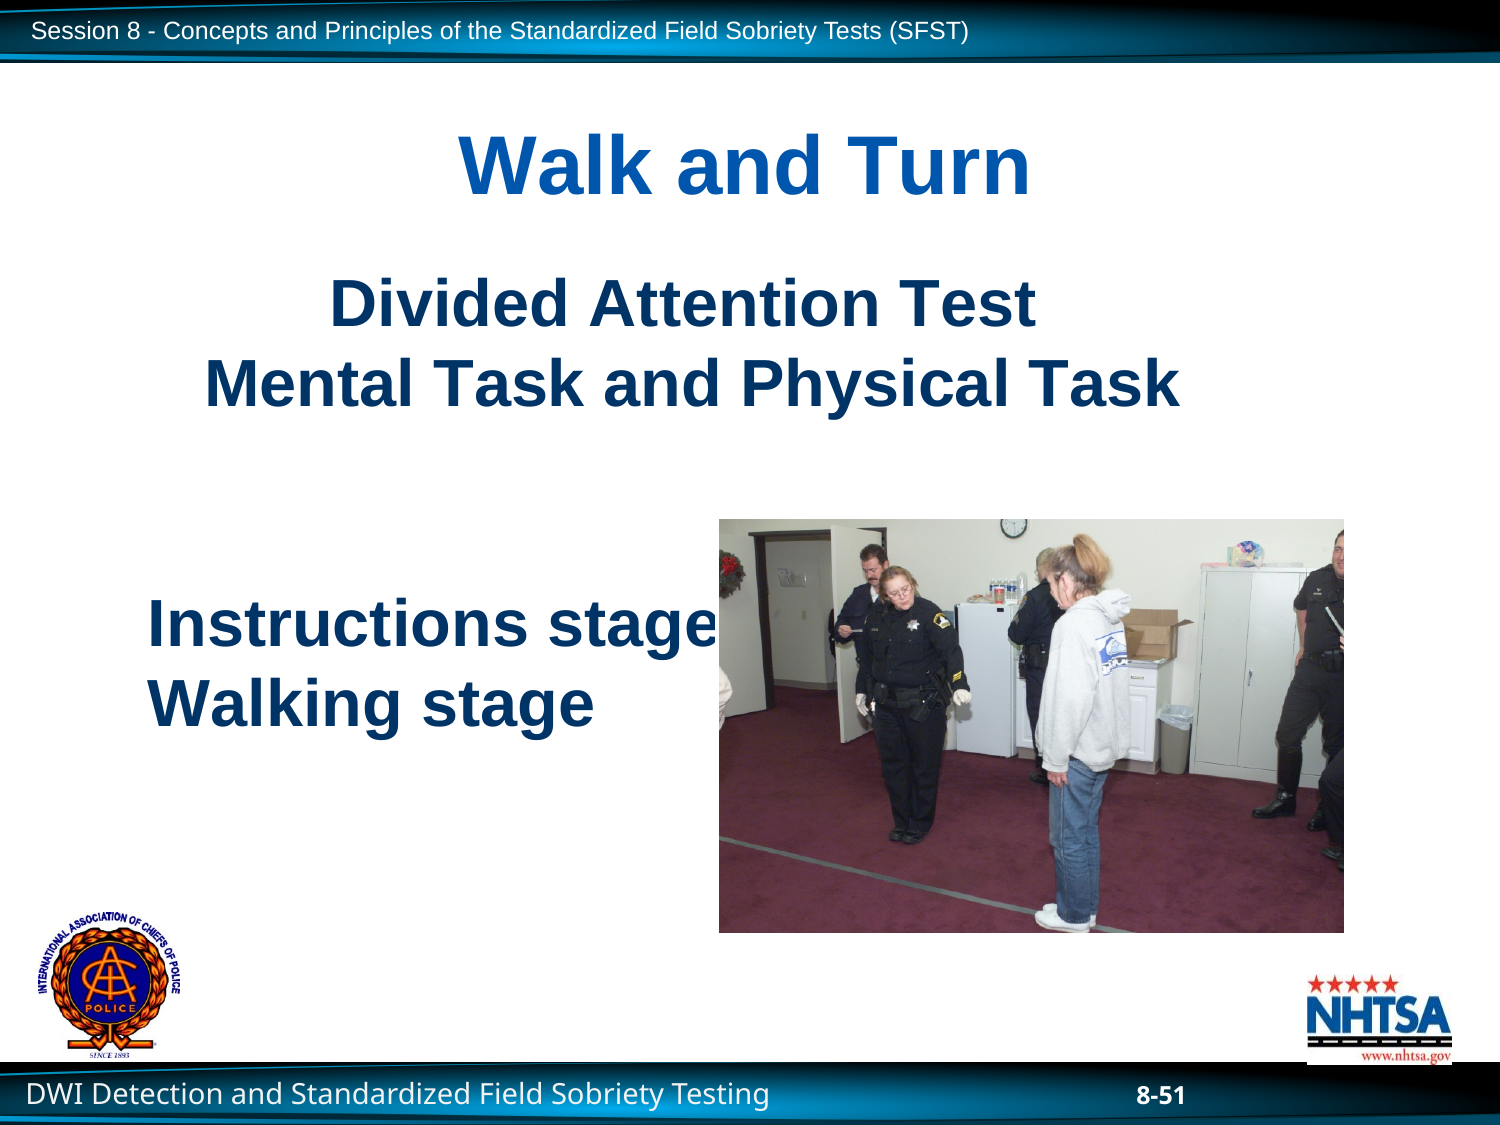

# Walk and Turn
Divided Attention Test
Mental Task and Physical Task
Instructions stage
Walking stage
8-51